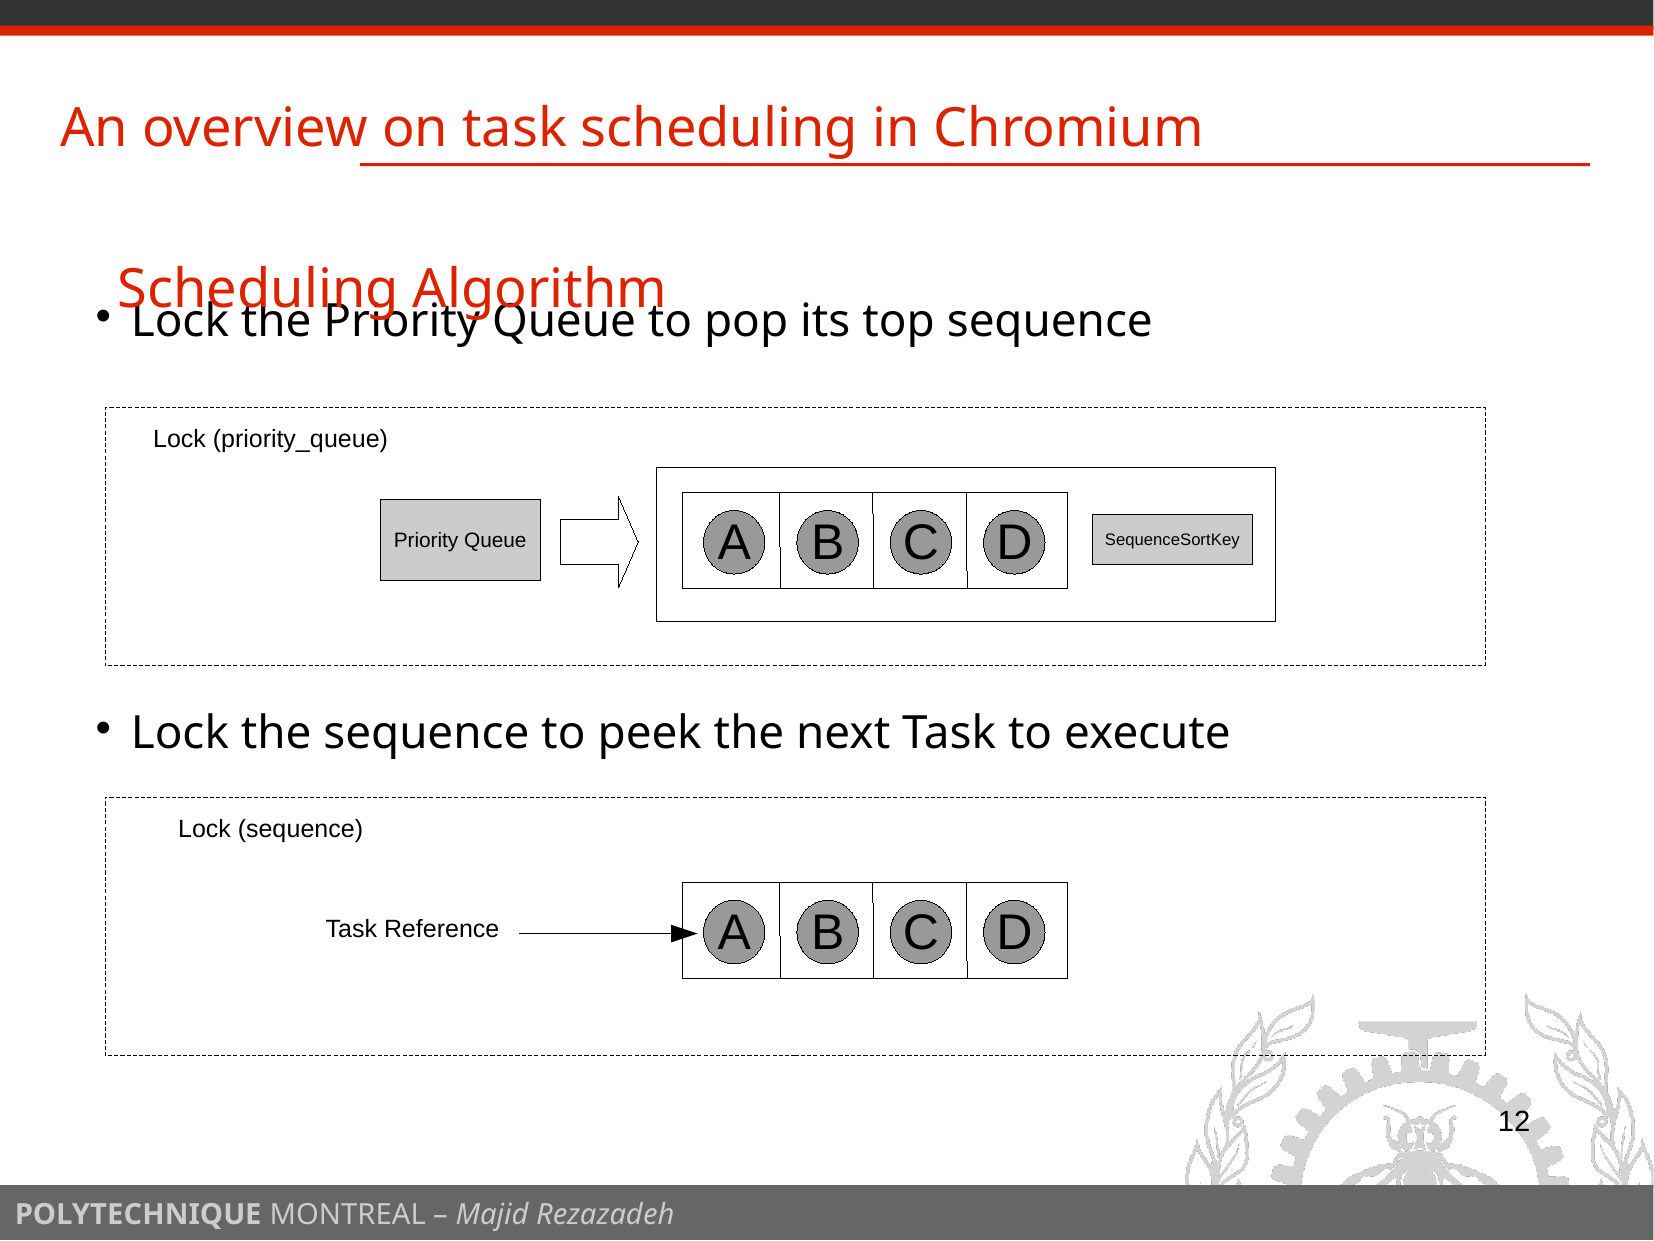

An overview on task scheduling in Chromium
Lock the Priority Queue to pop its top sequence
Lock the sequence to peek the next Task to execute
Scheduling Algorithm
Lock (priority_queue)
Priority Queue
A
B
C
D
SequenceSortKey
Lock (sequence)
A
B
C
D
Task Reference
12
POLYTECHNIQUE MONTREAL – Majid Rezazadeh